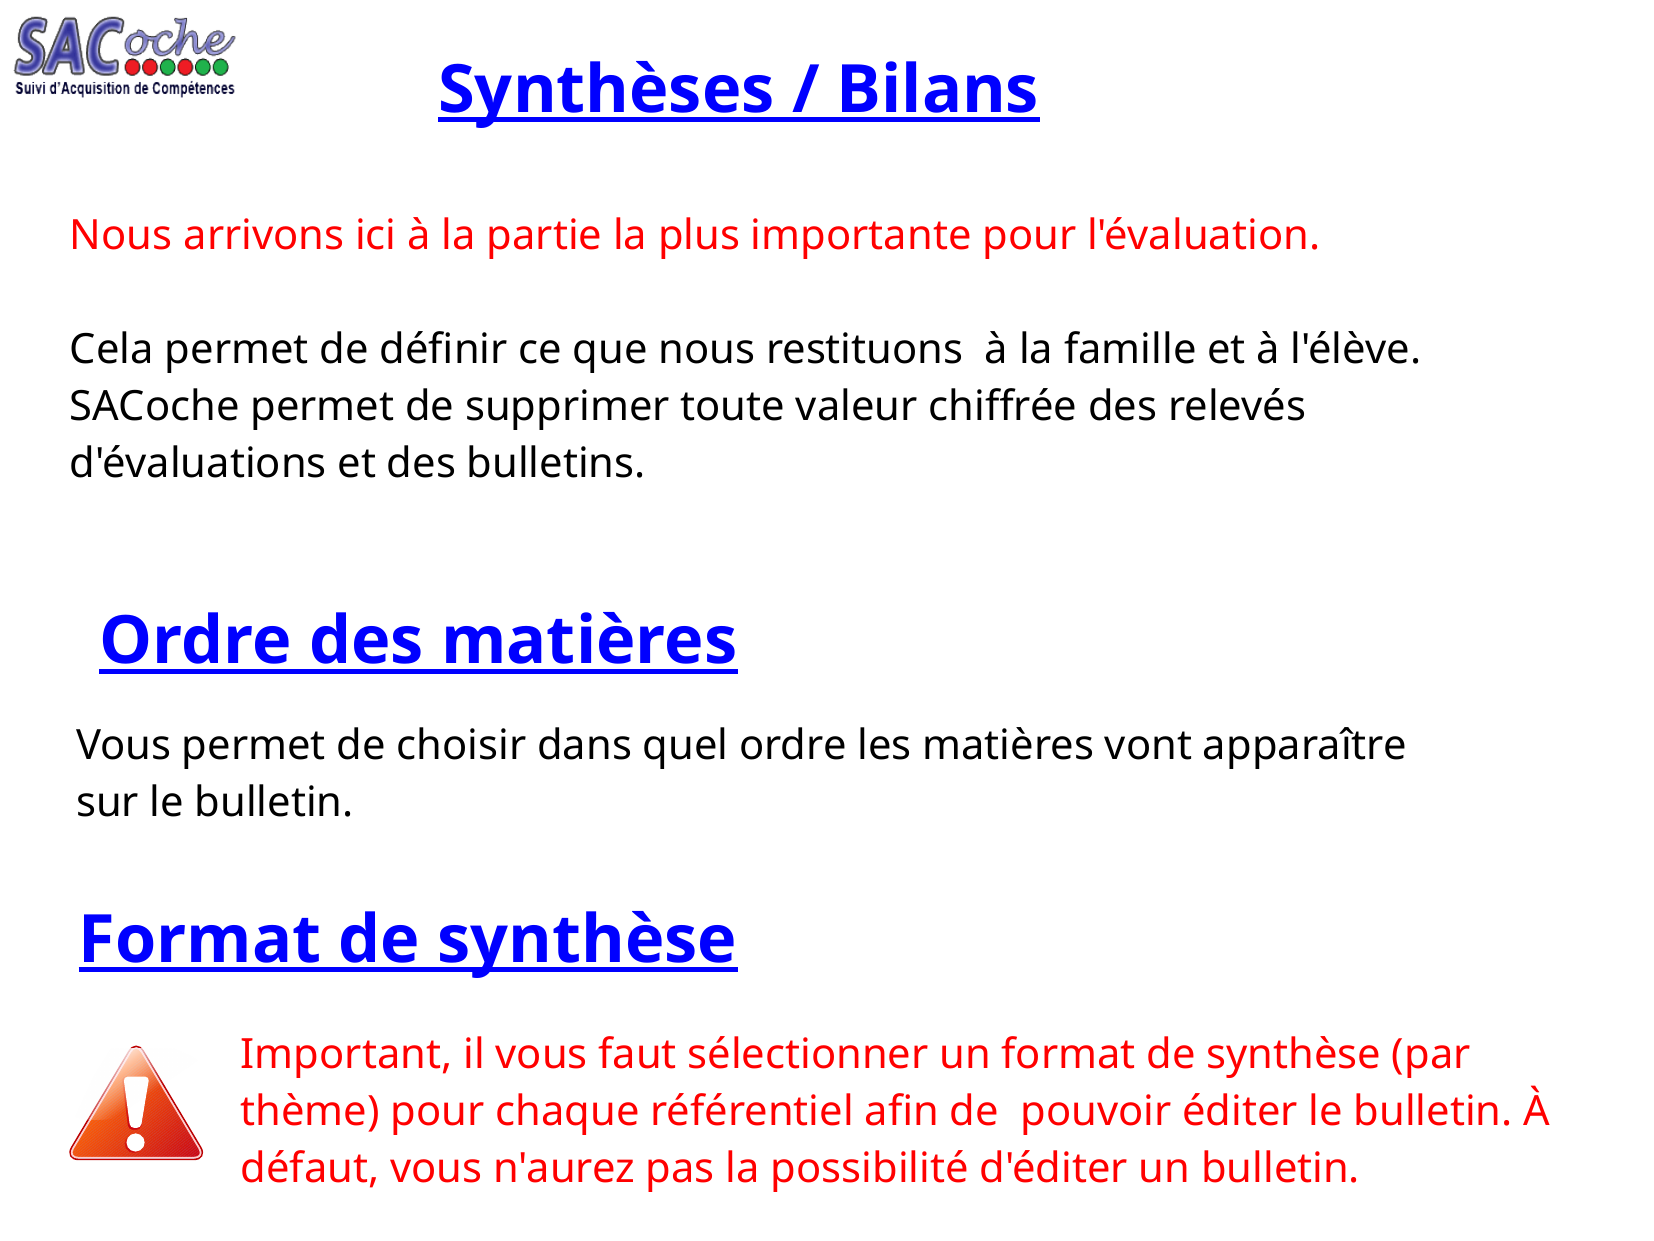

# Synthèses / Bilans
Nous arrivons ici à la partie la plus importante pour l'évaluation.
Cela permet de définir ce que nous restituons à la famille et à l'élève. SACoche permet de supprimer toute valeur chiffrée des relevés d'évaluations et des bulletins.
Ordre des matières
Vous permet de choisir dans quel ordre les matières vont apparaître sur le bulletin.
Format de synthèse
Important, il vous faut sélectionner un format de synthèse (par thème) pour chaque référentiel afin de pouvoir éditer le bulletin. À défaut, vous n'aurez pas la possibilité d'éditer un bulletin.